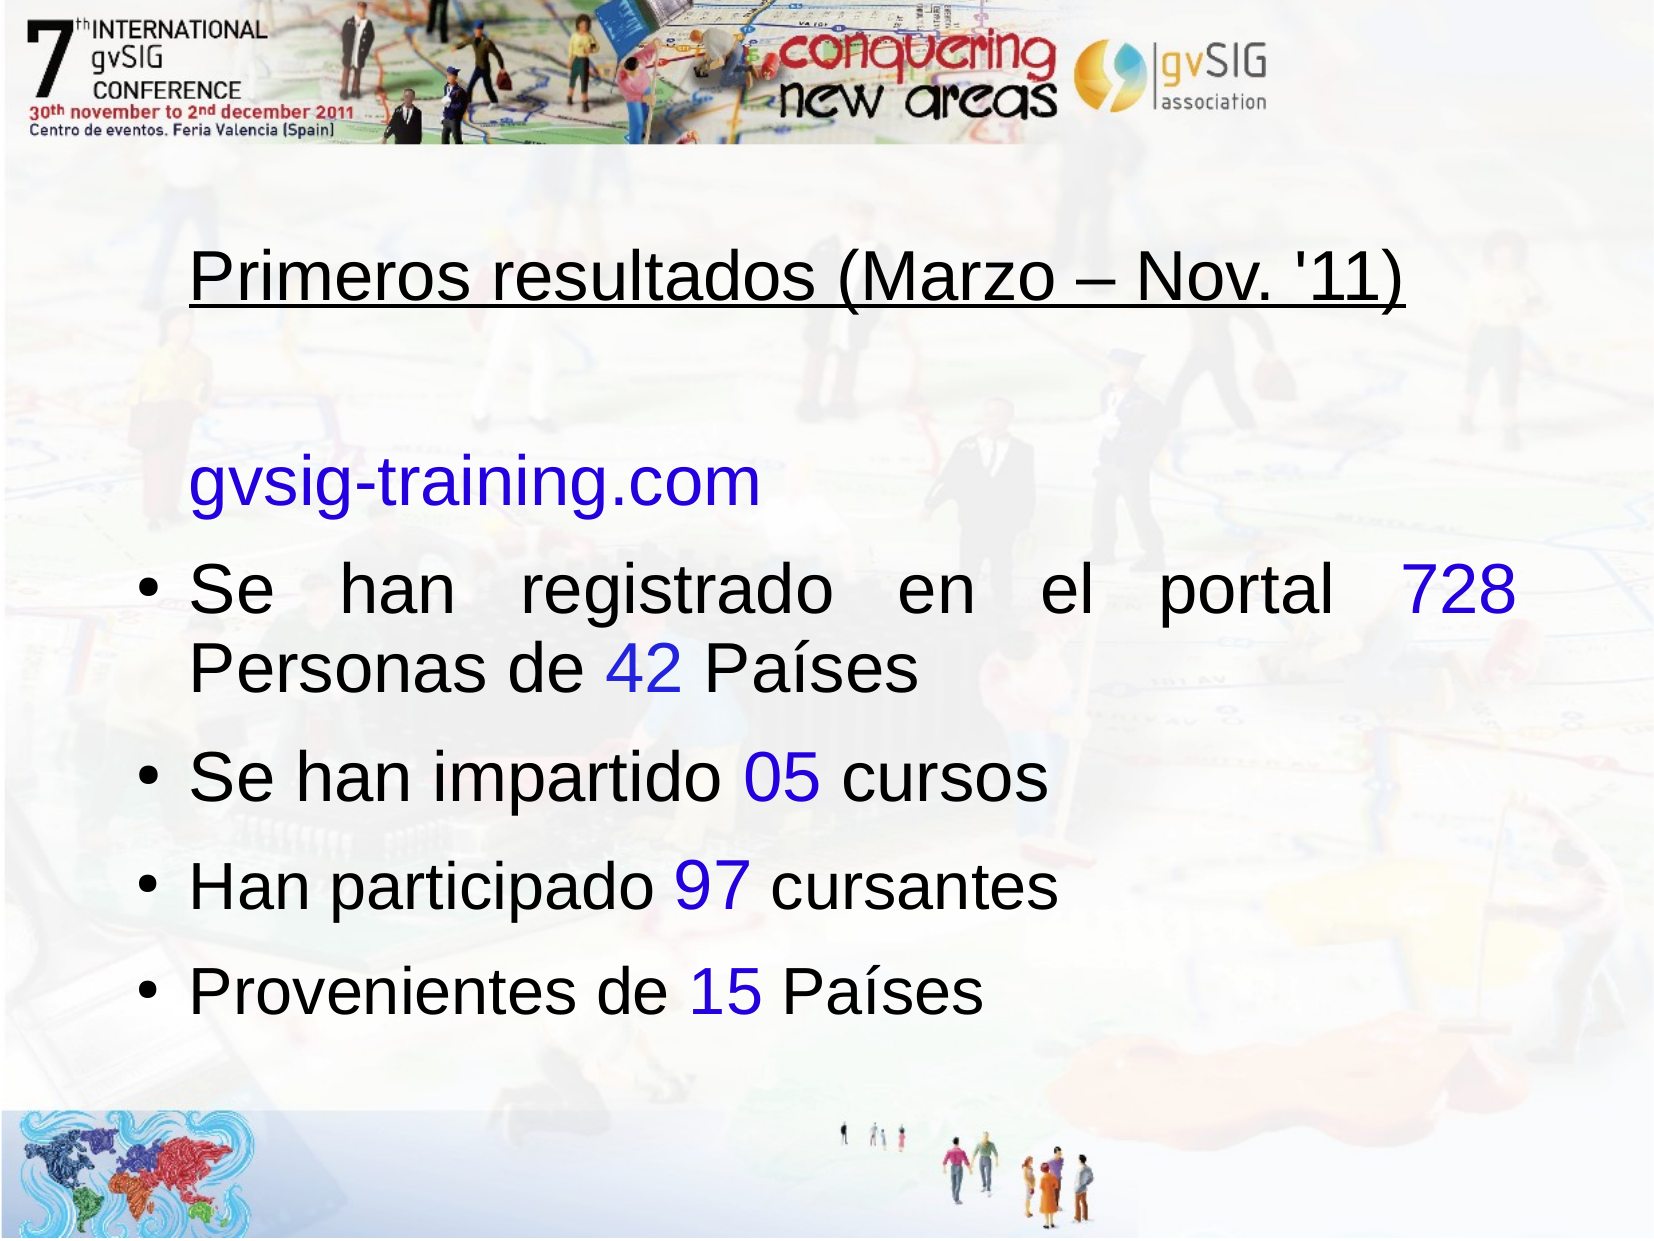

# Primeros resultados (Marzo – Nov. '11)
gvsig-training.com
Se han registrado en el portal 728 Personas de 42 Países
Se han impartido 05 cursos
Han participado 97 cursantes
Provenientes de 15 Países